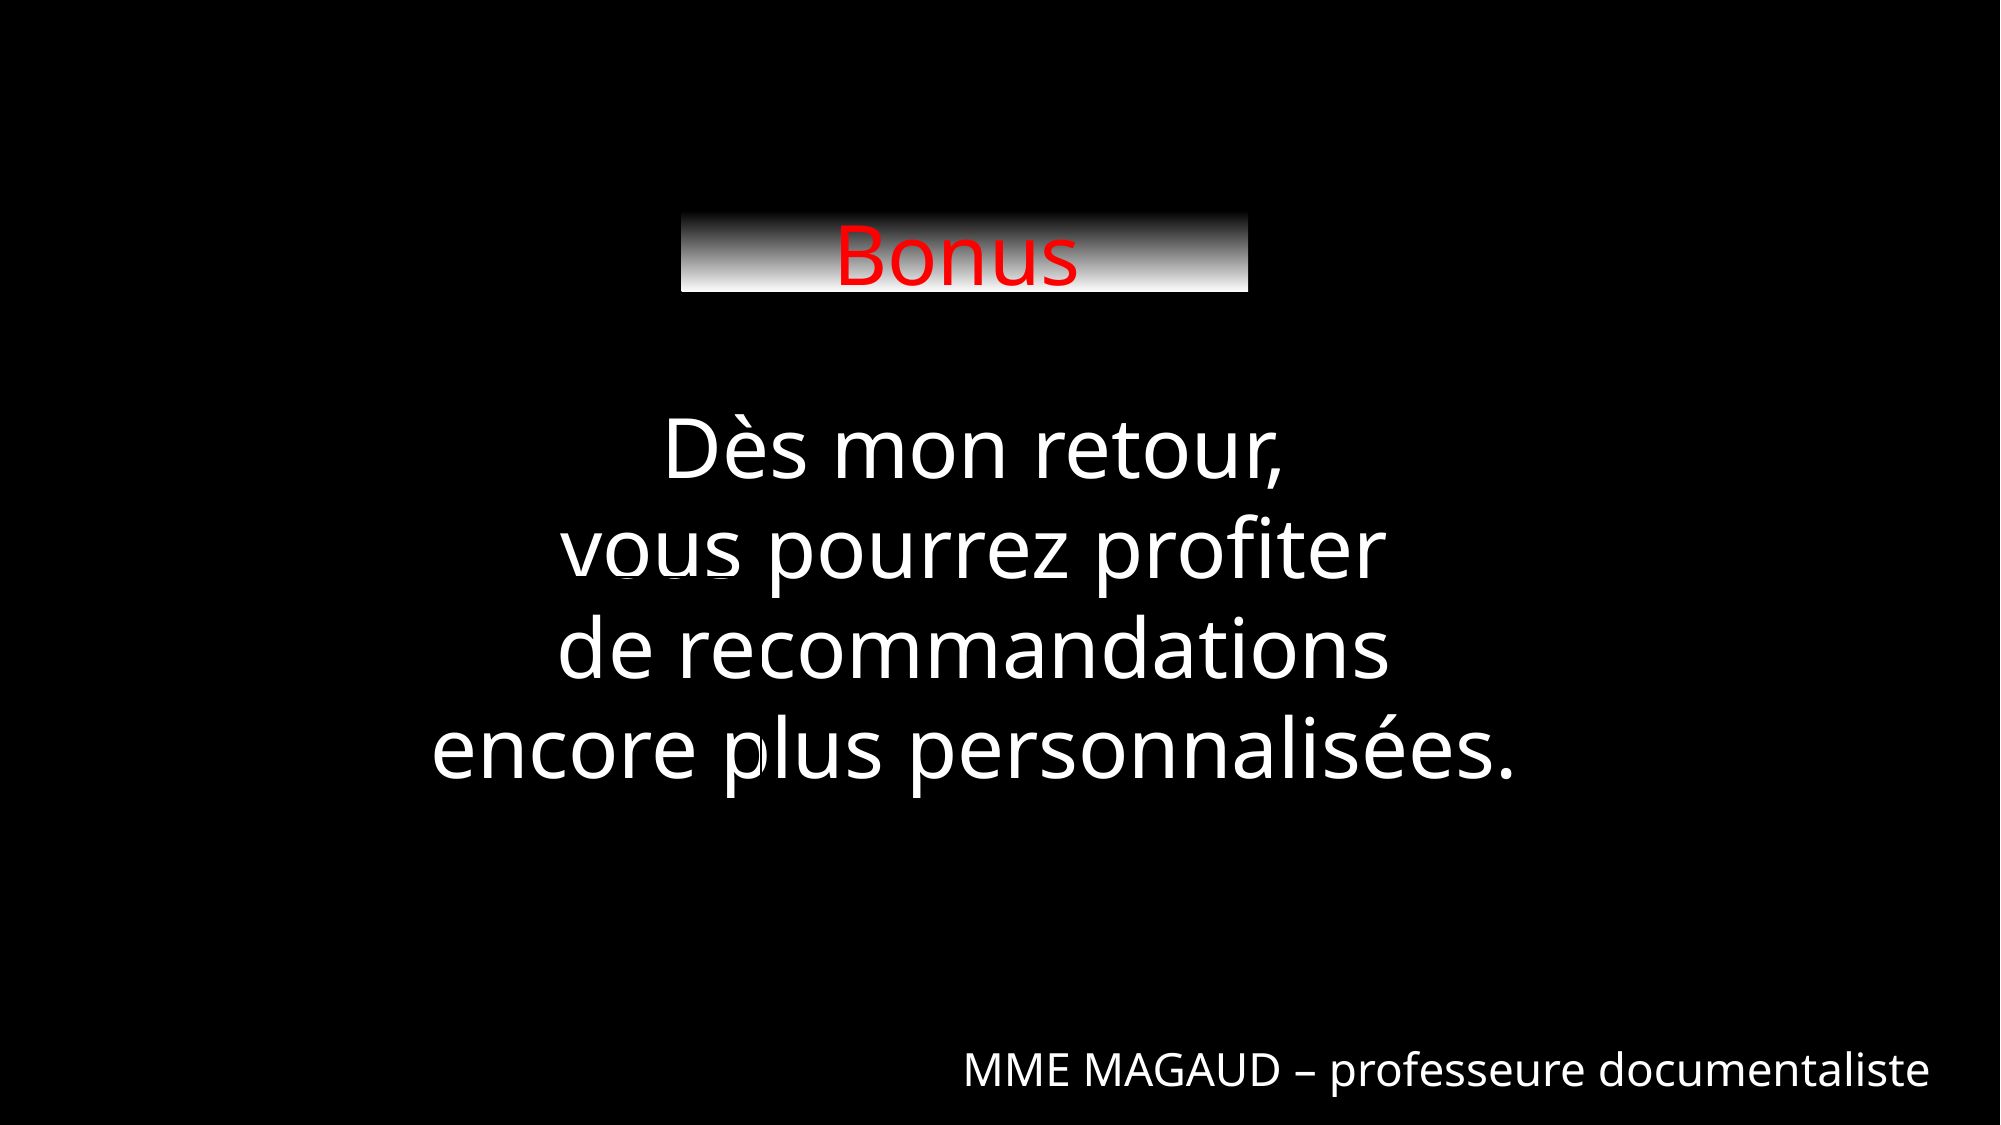

Bonus
Dès mon retour,
vous pourrez profiter
de recommandations
encore plus personnalisées.
MME MAGAUD – professeure documentaliste